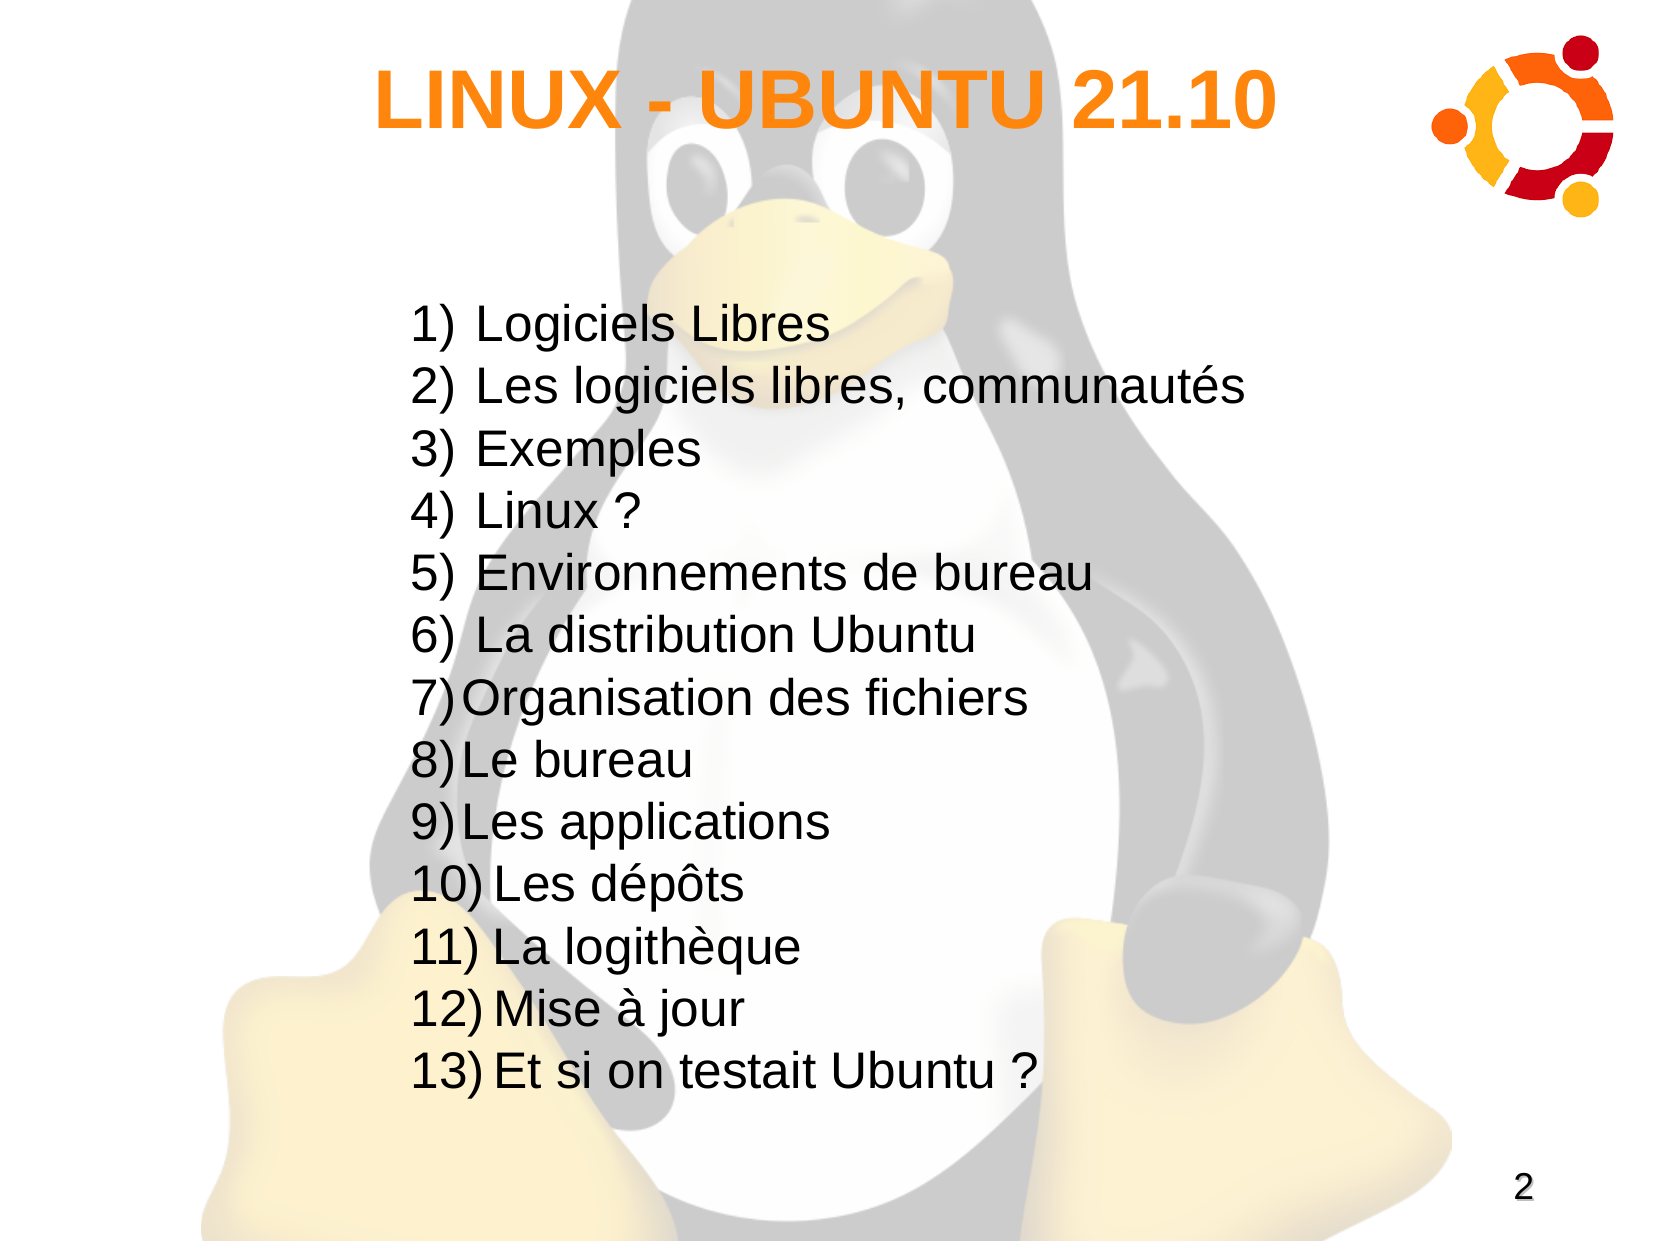

# LINUX - UBUNTU 21.10
 Logiciels Libres
 Les logiciels libres, communautés
 Exemples
 Linux ?
 Environnements de bureau
 La distribution Ubuntu
 Organisation des fichiers
 Le bureau
 Les applications
 Les dépôts
 La logithèque
 Mise à jour
 Et si on testait Ubuntu ?